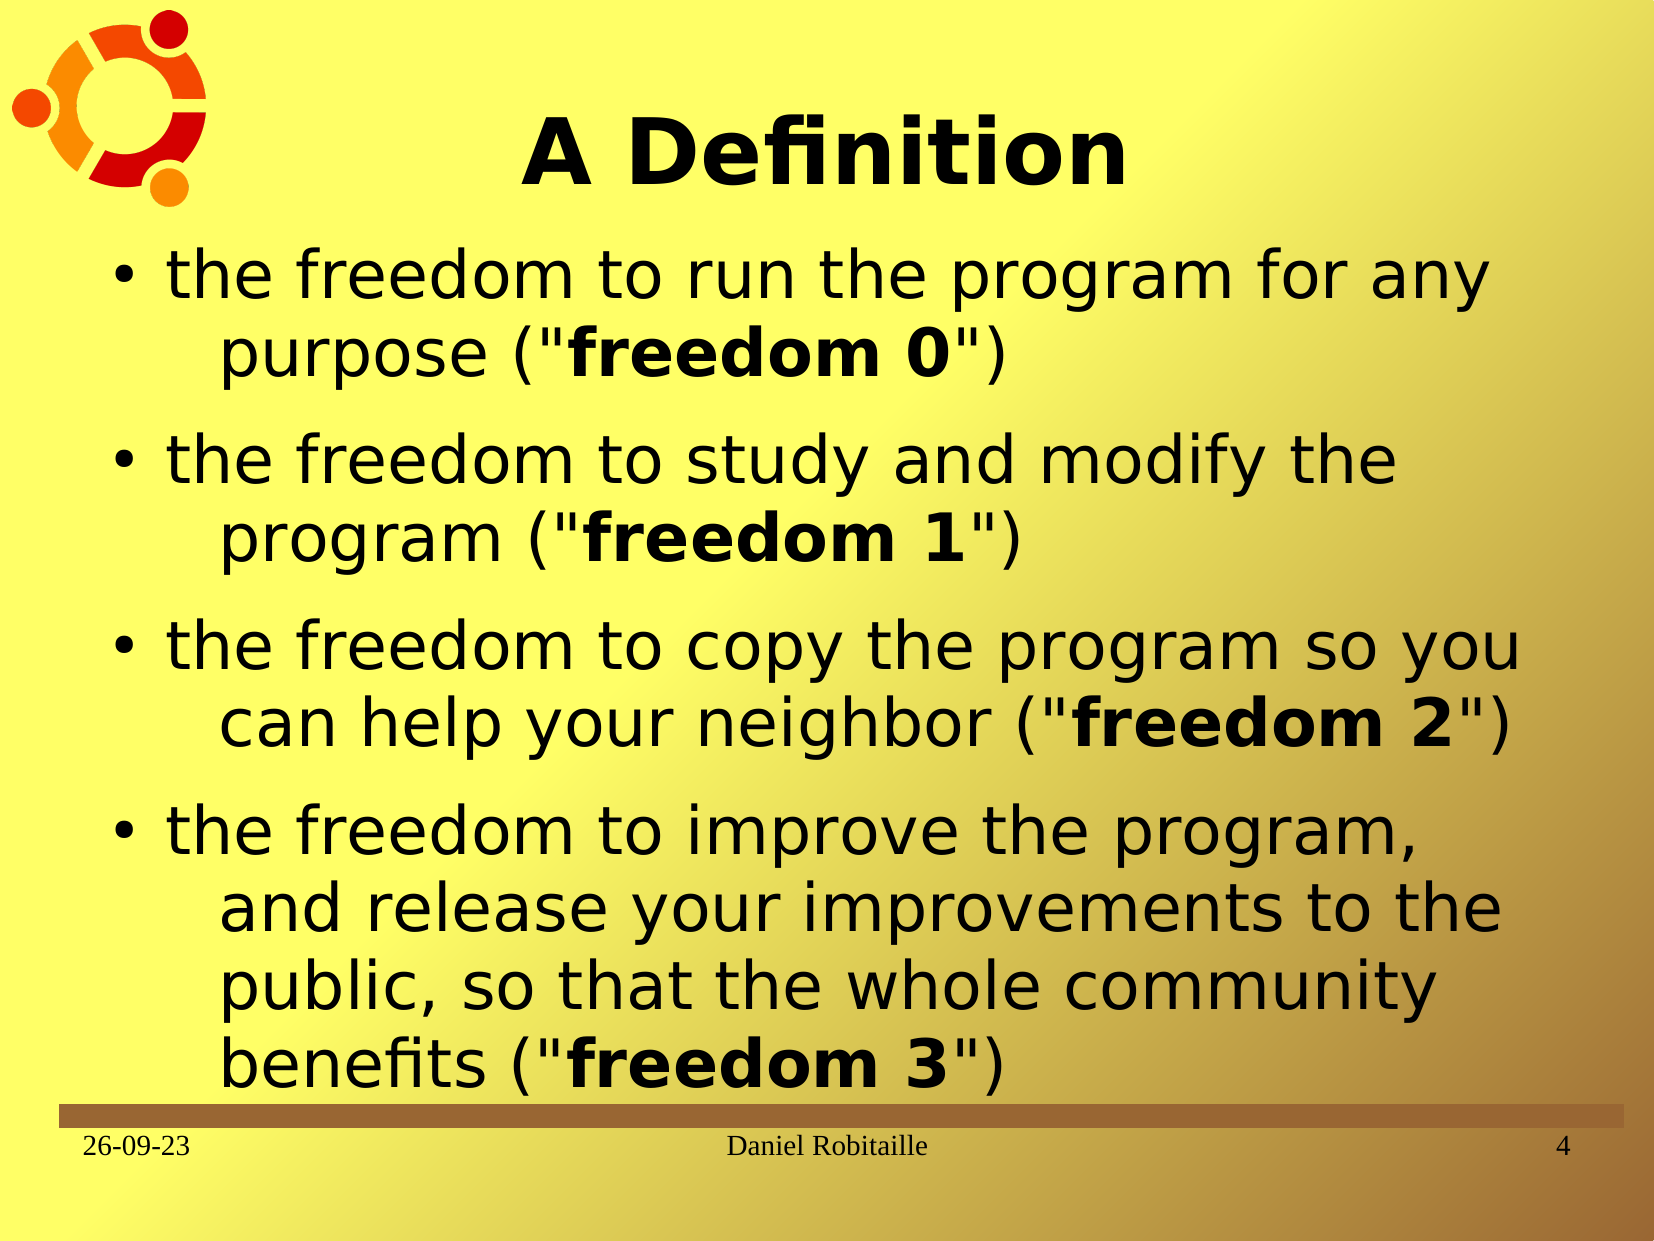

A Definition
# the freedom to run the program for any purpose ("freedom 0")
the freedom to study and modify the program ("freedom 1")
the freedom to copy the program so you can help your neighbor ("freedom 2")
the freedom to improve the program, and release your improvements to the public, so that the whole community benefits ("freedom 3")
Daniel Robitaille
4